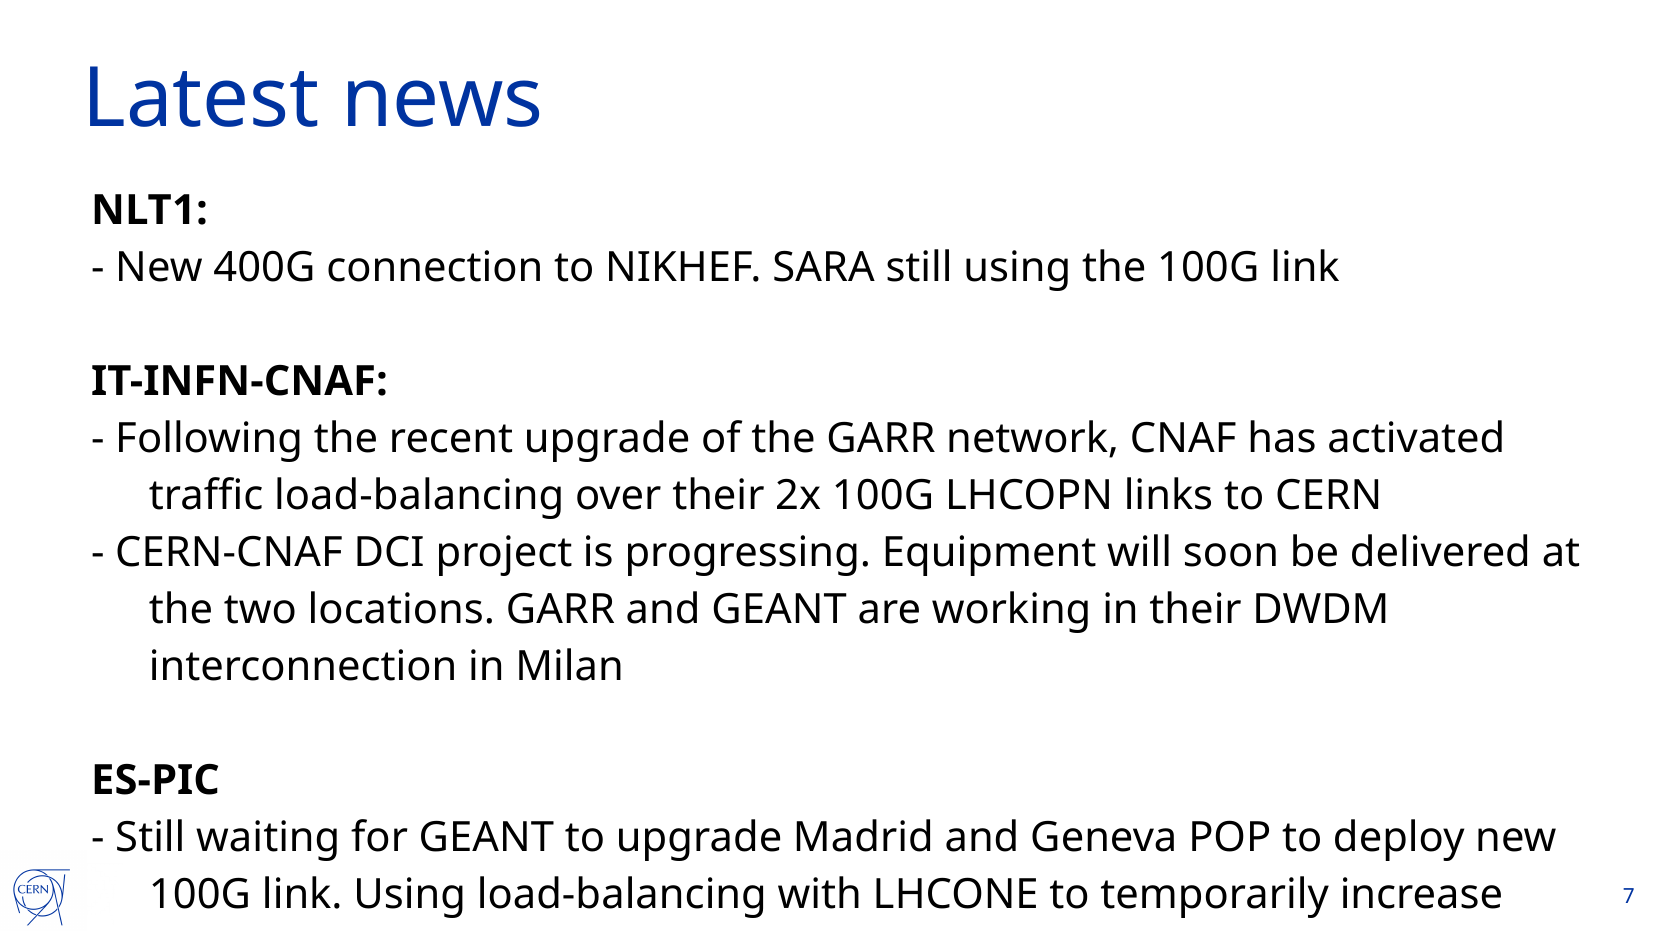

# Latest news
NLT1:
- New 400G connection to NIKHEF. SARA still using the 100G link
IT-INFN-CNAF:
- Following the recent upgrade of the GARR network, CNAF has activated traffic load-balancing over their 2x 100G LHCOPN links to CERN
- CERN-CNAF DCI project is progressing. Equipment will soon be delivered at the two locations. GARR and GEANT are working in their DWDM interconnection in Milan
ES-PIC
- Still waiting for GEANT to upgrade Madrid and Geneva POP to deploy new 100G link. Using load-balancing with LHCONE to temporarily increase capacity